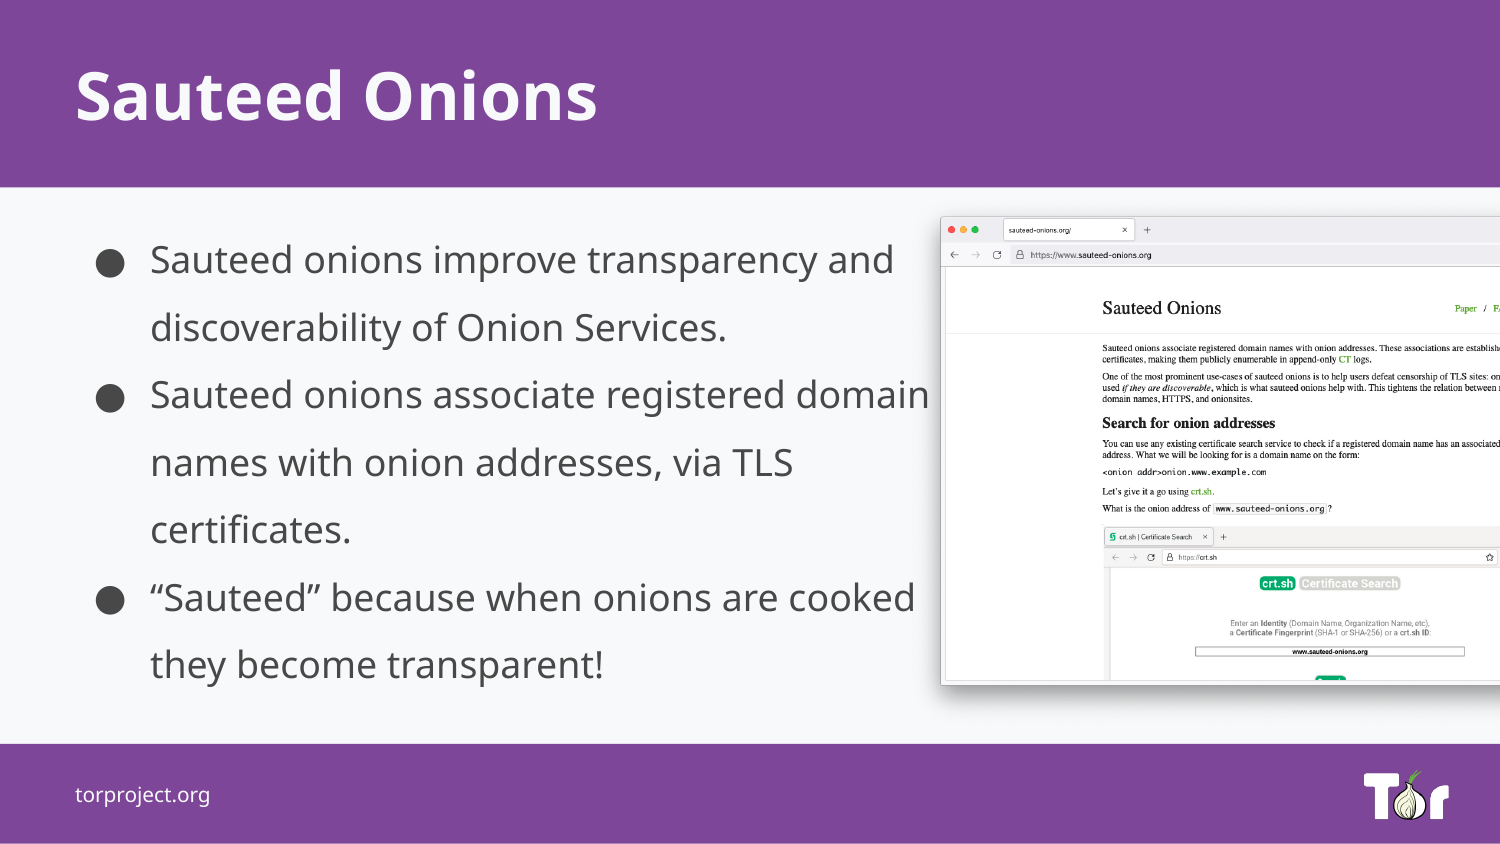

Sauteed Onions
# Sauteed onions improve transparency and discoverability of Onion Services.
Sauteed onions associate registered domain names with onion addresses, via TLS certificates.
“Sauteed” because when onions are cooked they become transparent!